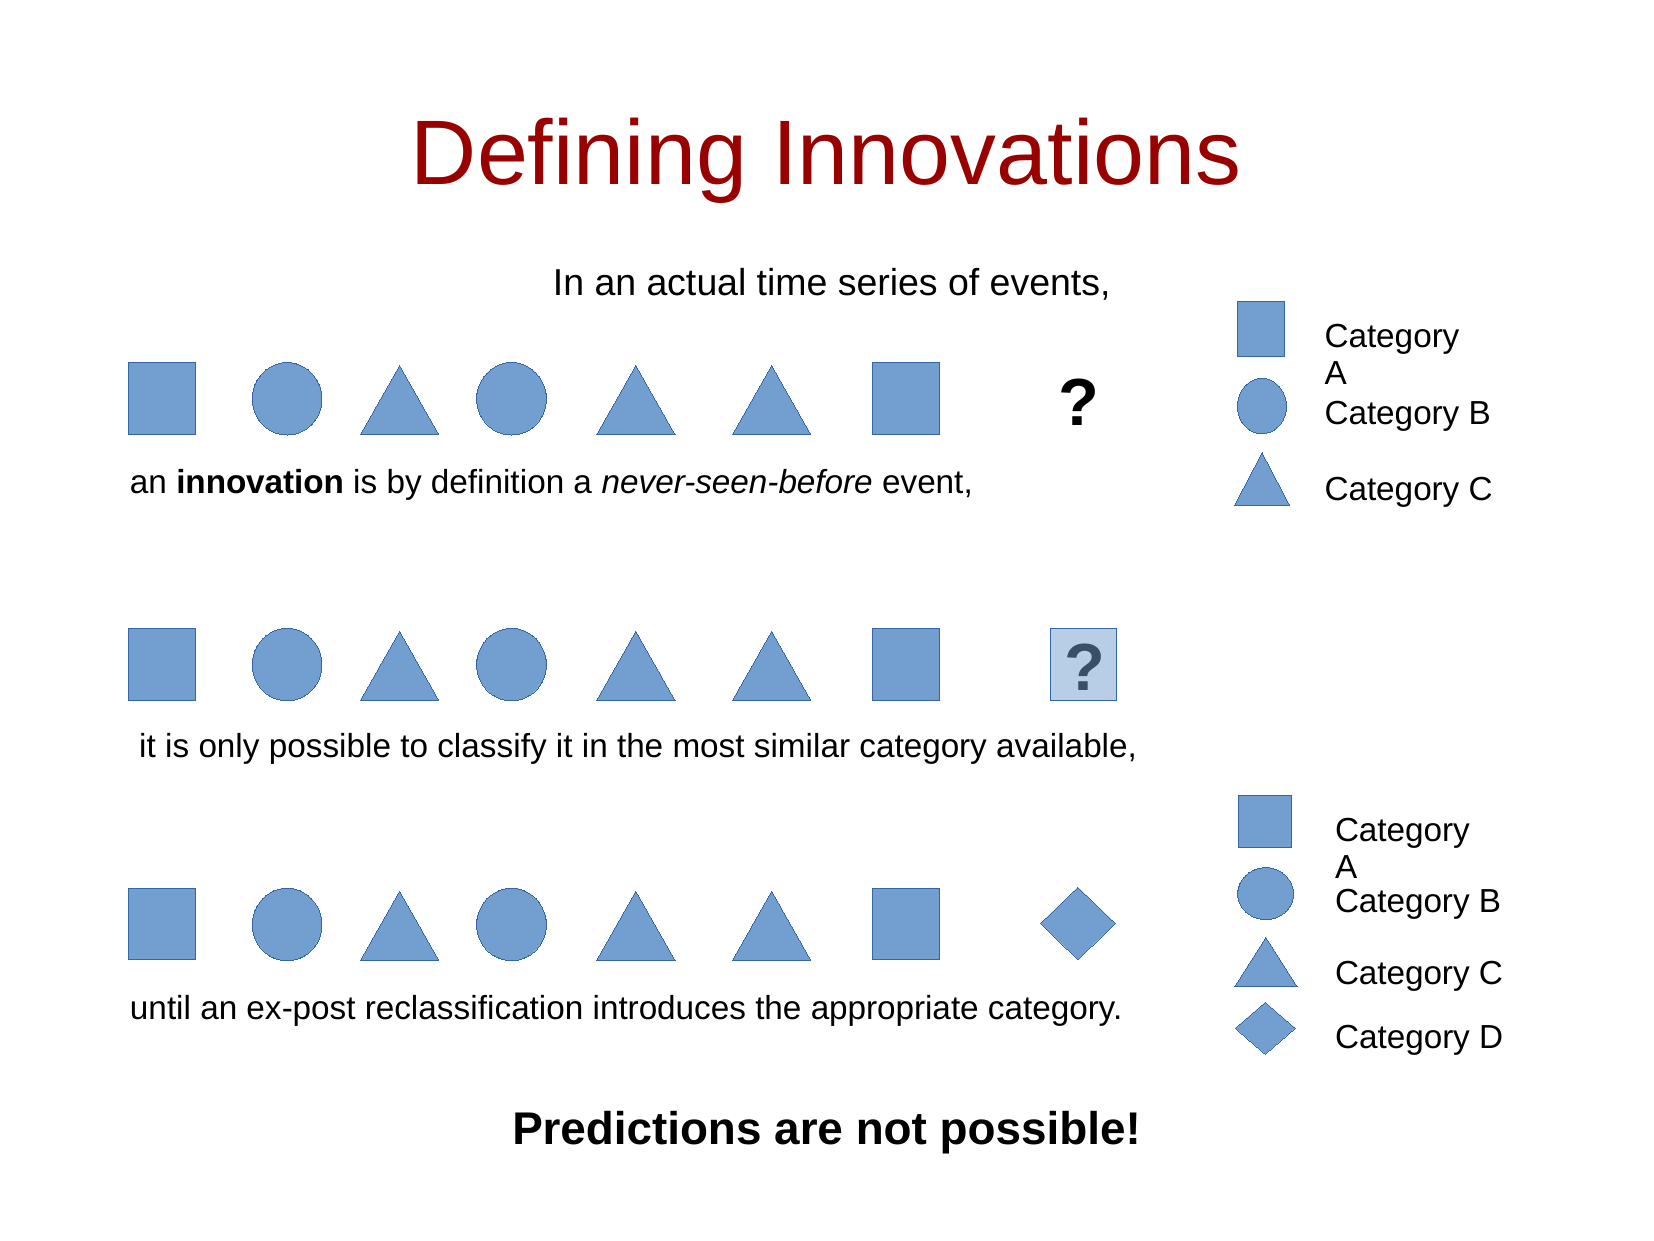

# Defining Innovations
In an actual time series of events,
Category A
?
Category B
an innovation is by definition a never-seen-before event,
Category C
?
 it is only possible to classify it in the most similar category available,
Category A
Category B
Category C
until an ex-post reclassification introduces the appropriate category.
Category D
Predictions are not possible!